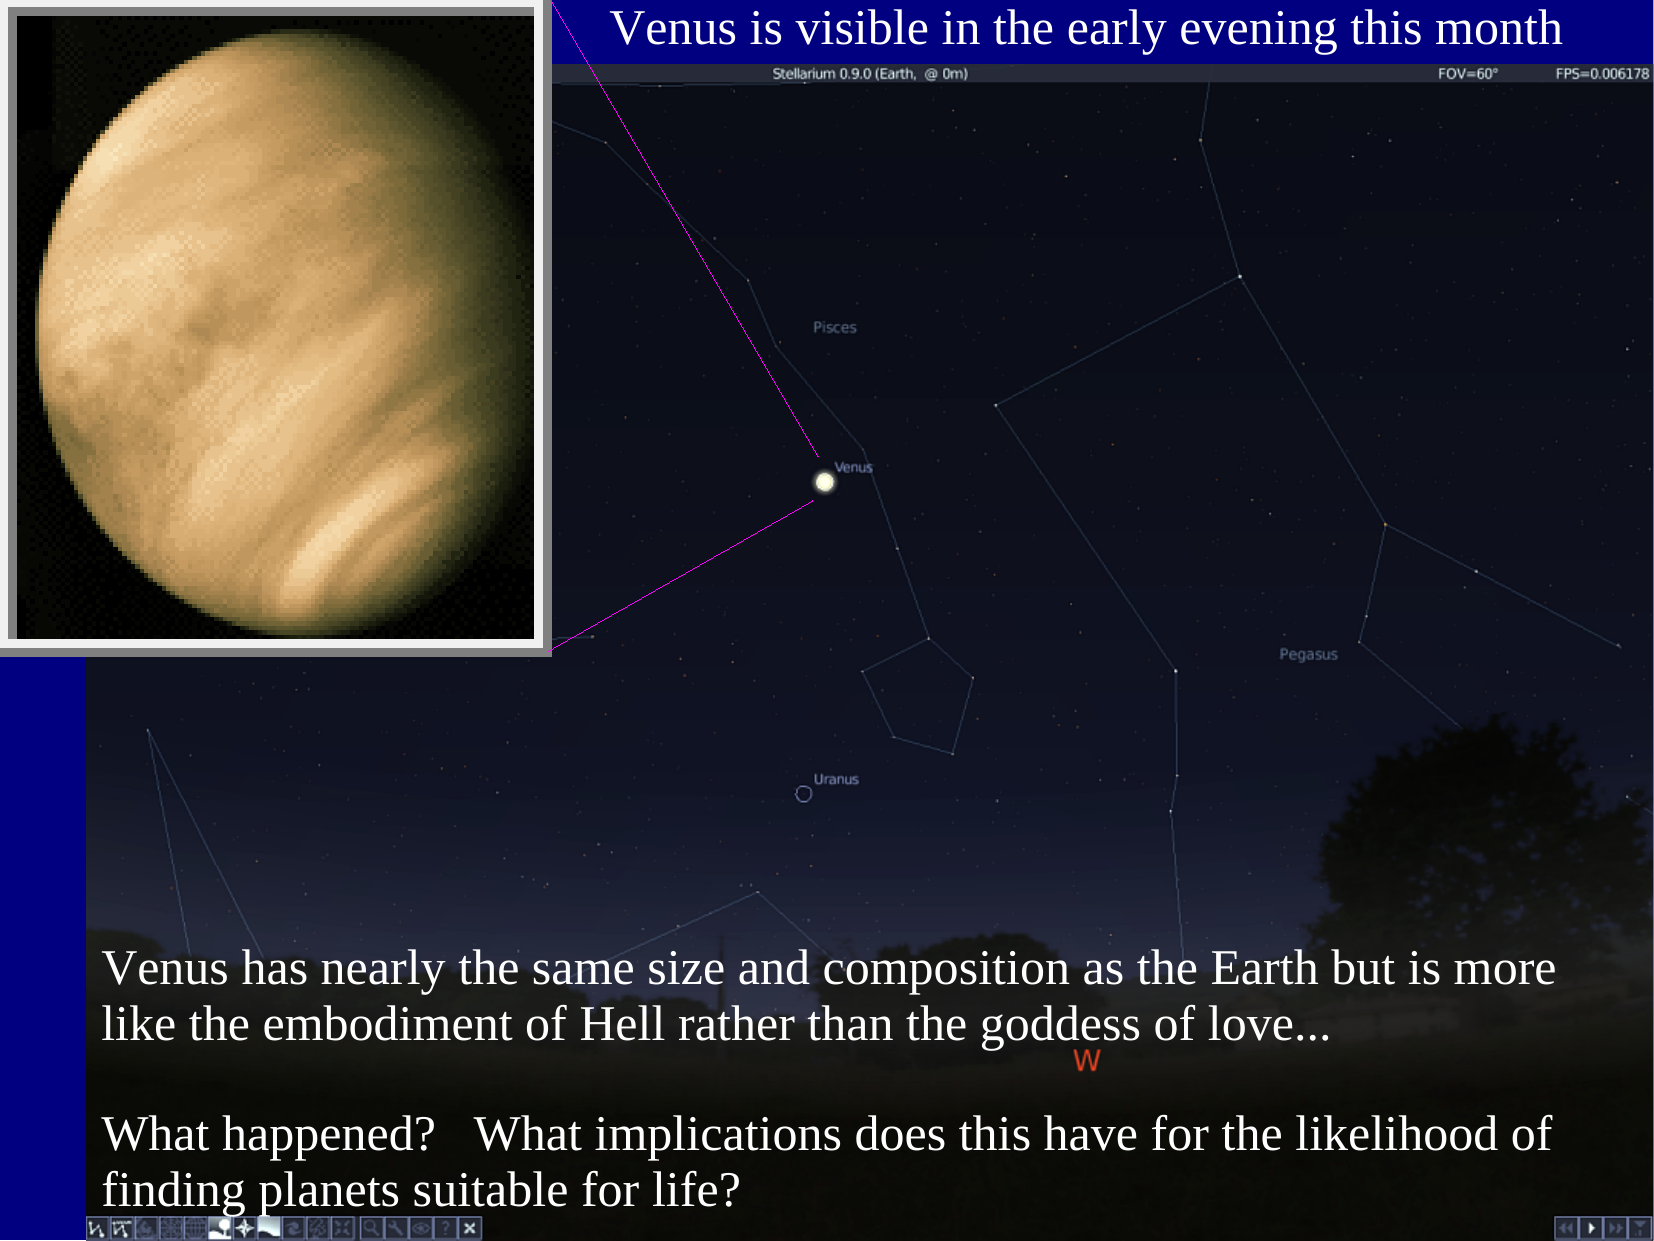

Venus is visible in the early evening this month
Venus has nearly the same size and composition as the Earth but is more like the embodiment of Hell rather than the goddess of love...
What happened? What implications does this have for the likelihood of finding planets suitable for life?